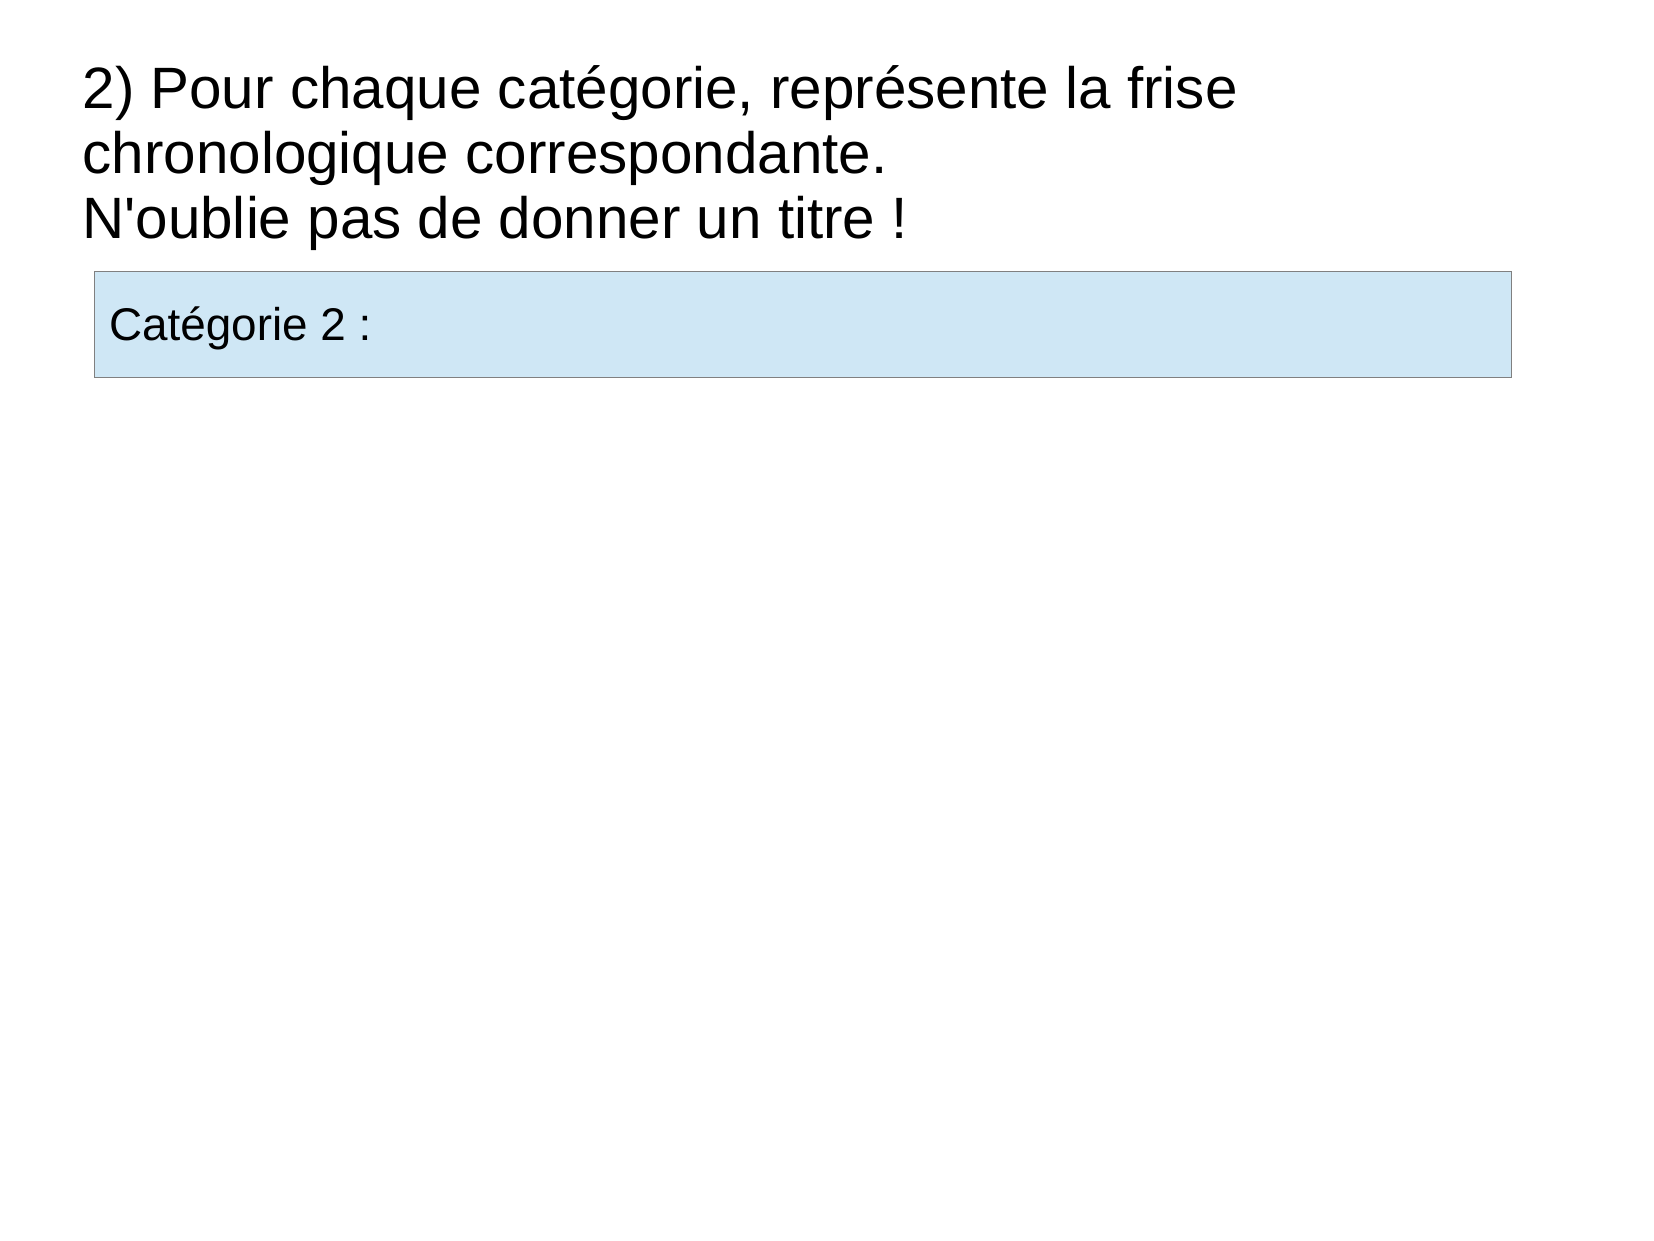

# 2) Pour chaque catégorie, représente la frise chronologique correspondante. N'oublie pas de donner un titre !
Catégorie 2 :